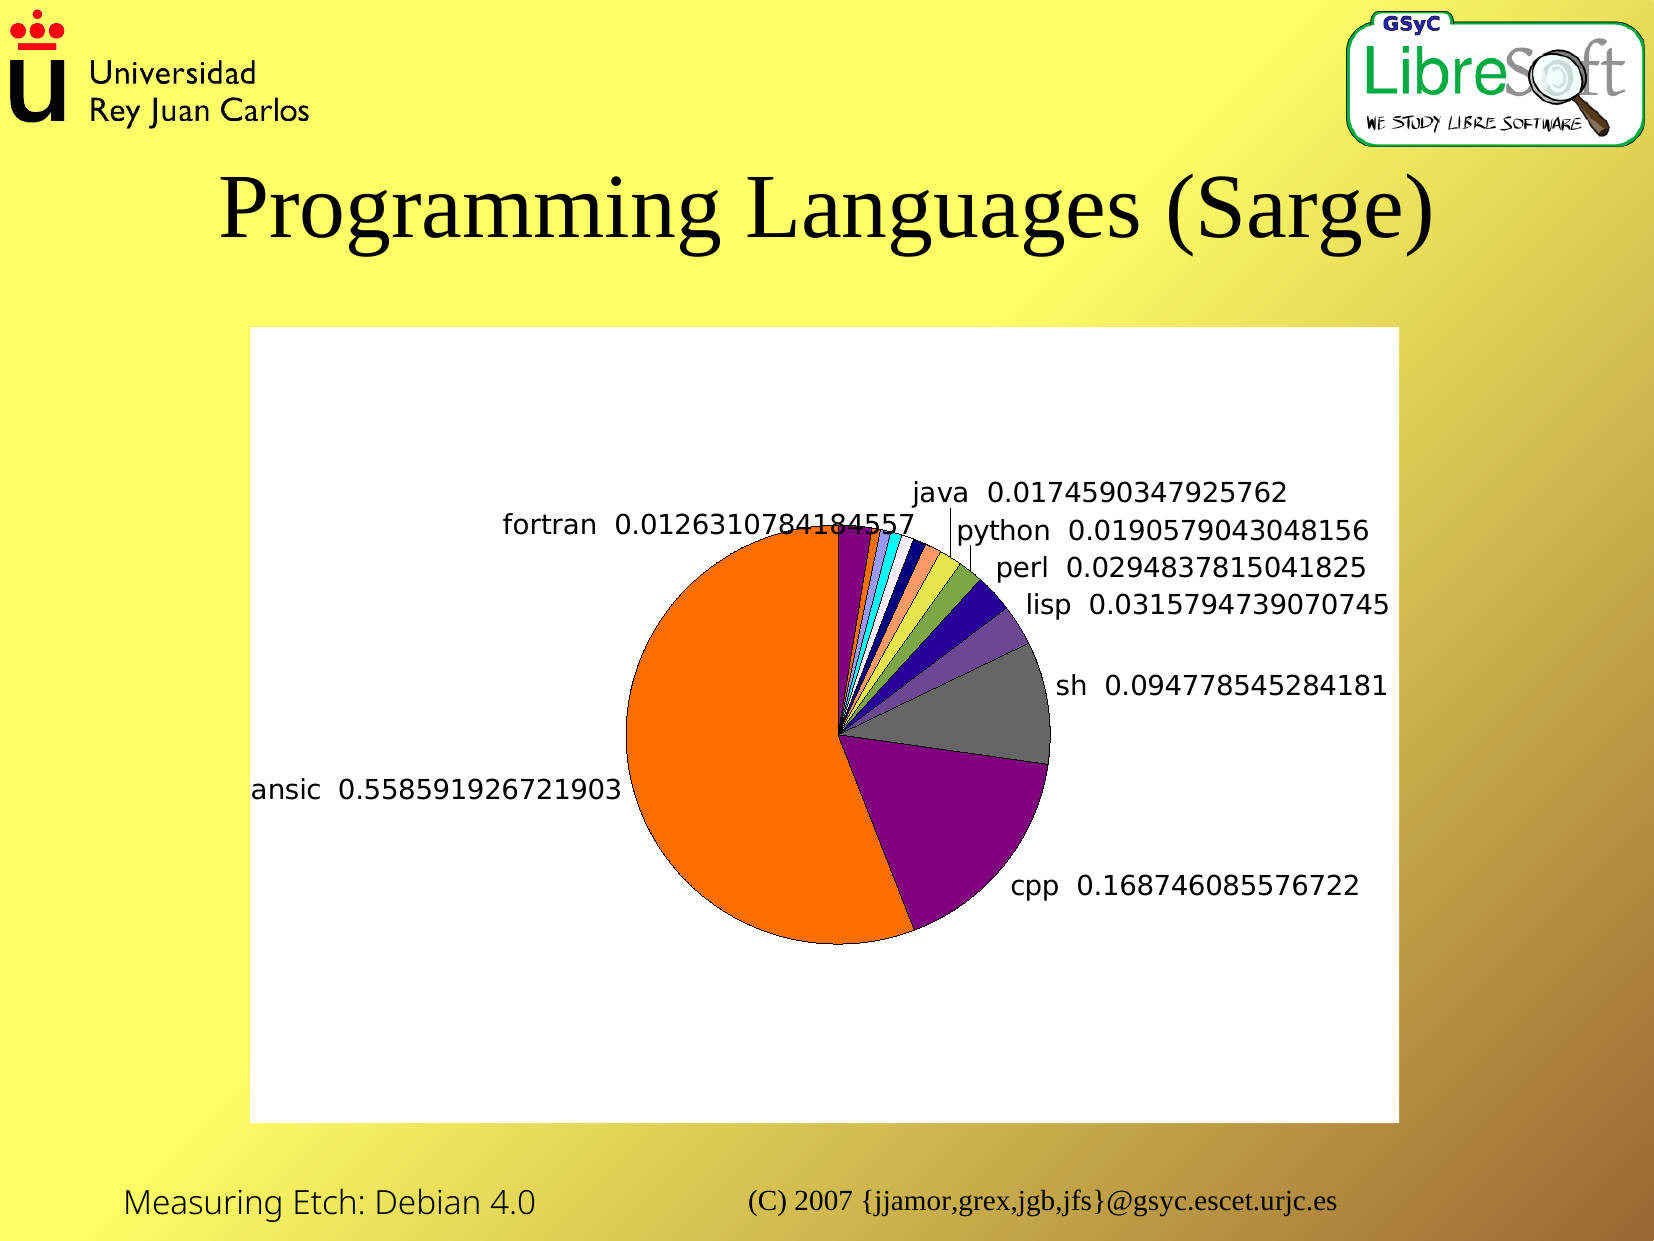

# Programming Languages (Sarge)
### Chart
| Category | Column C |
|---|---|
| ansic | 0.558591926721903 |
| cpp | 0.168746085576722 |
| sh | 0.094778545284181 |
| lisp | 0.0315794739070745 |
| perl | 0.0294837815041825 |
| python | 0.0190579043048156 |
| java | 0.0174590347925762 |
| fortran | 0.0126310784184557 |
| php | 0.00976722492272679 |
| tcl | 0.00937822338704436 |
| makefile | 0.00853737165675221 |
| ada | 0.0079232099443759 |
| pascal | 0.00654197657154794 |
| other | 0.0255241630076419 |